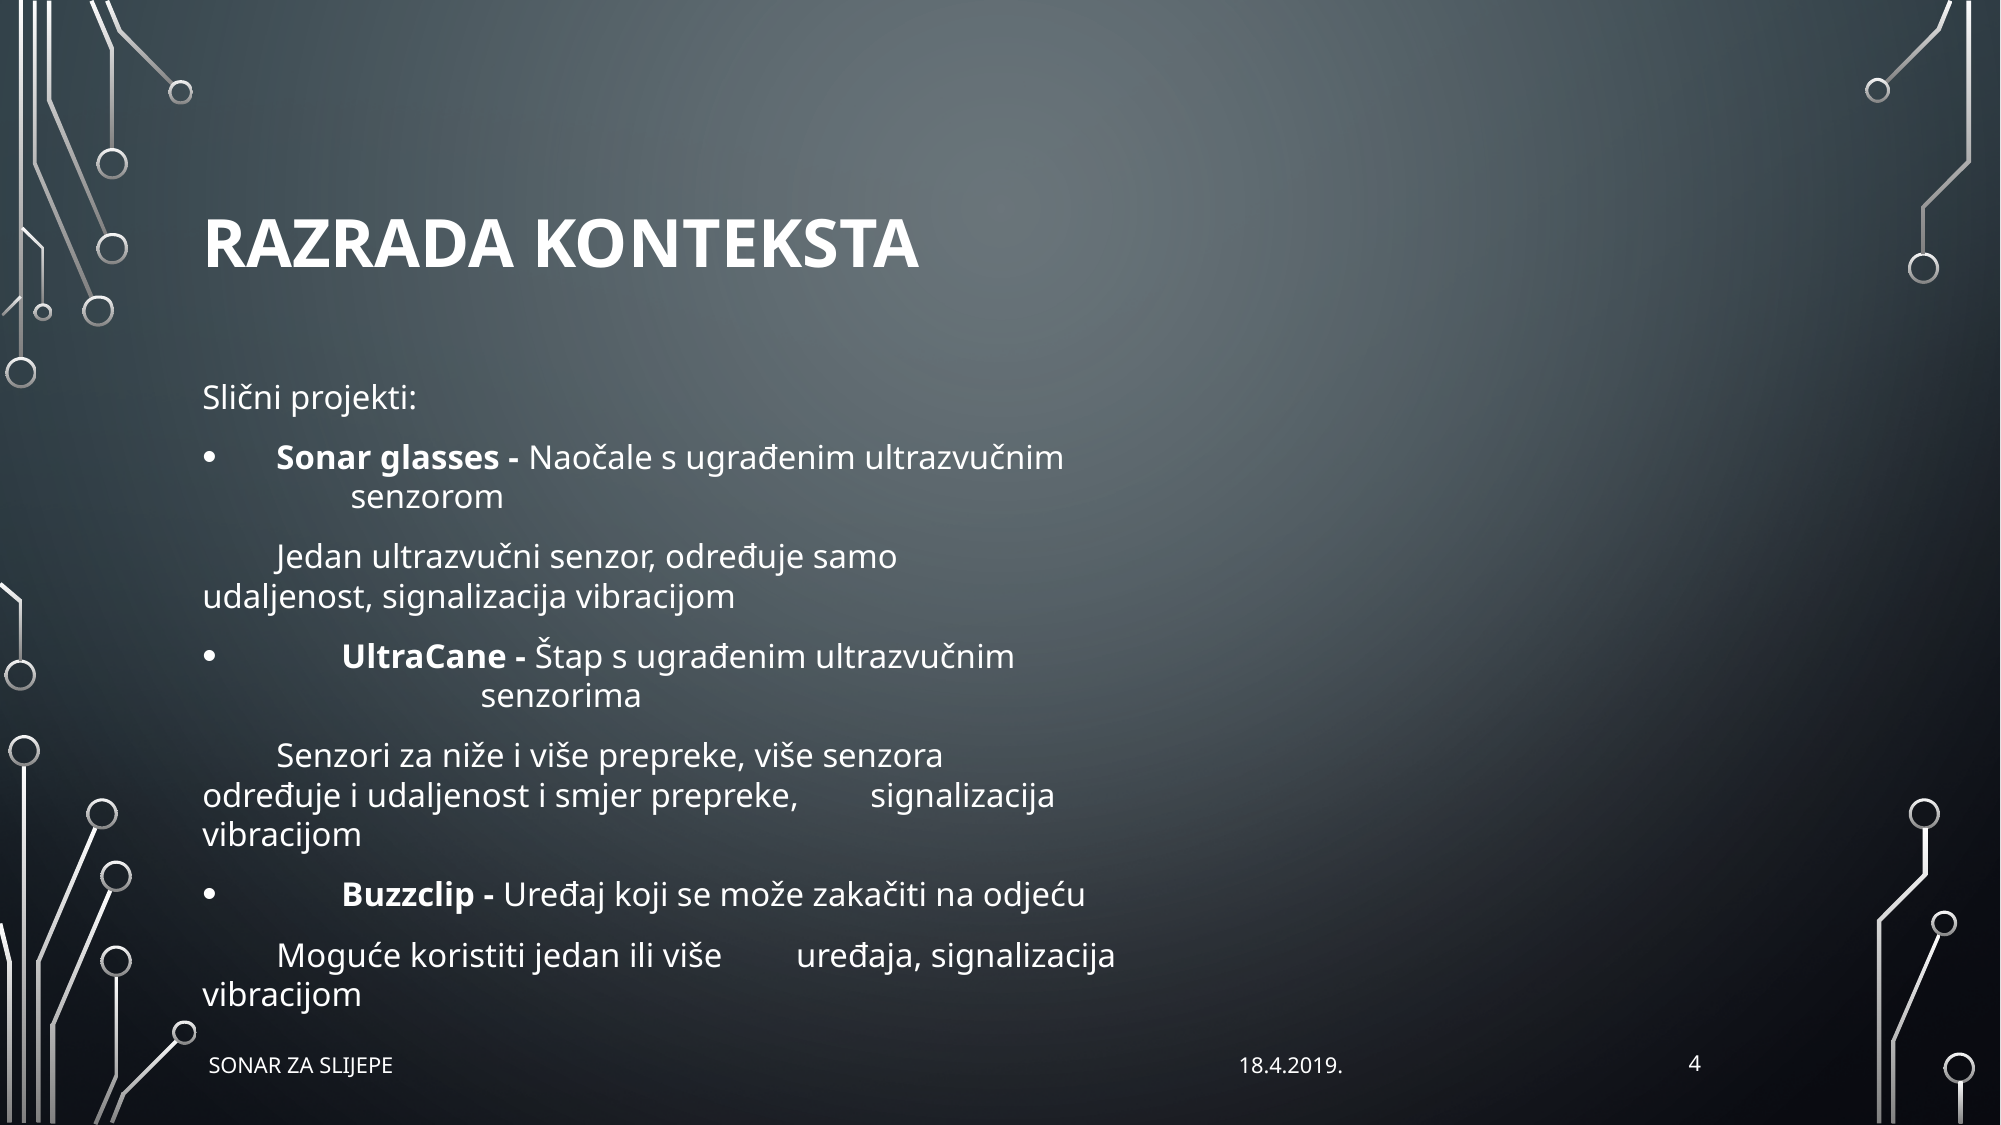

# Razrada konteksta
Slični projekti:
Sonar glasses - Naočale s ugrađenim ultrazvučnim senzorom
		Jedan ultrazvučni senzor, određuje samo 			udaljenost, signalizacija vibracijom
UltraCane - Štap s ugrađenim ultrazvučnim senzorima
		Senzori za niže i više prepreke, više senzora 			određuje i udaljenost i smjer prepreke, 			signalizacija vibracijom
Buzzclip - Uređaj koji se može zakačiti na odjeću
		Moguće koristiti jedan ili više 				uređaja, signalizacija vibracijom
Sonar za slijepe
18.4.2019.